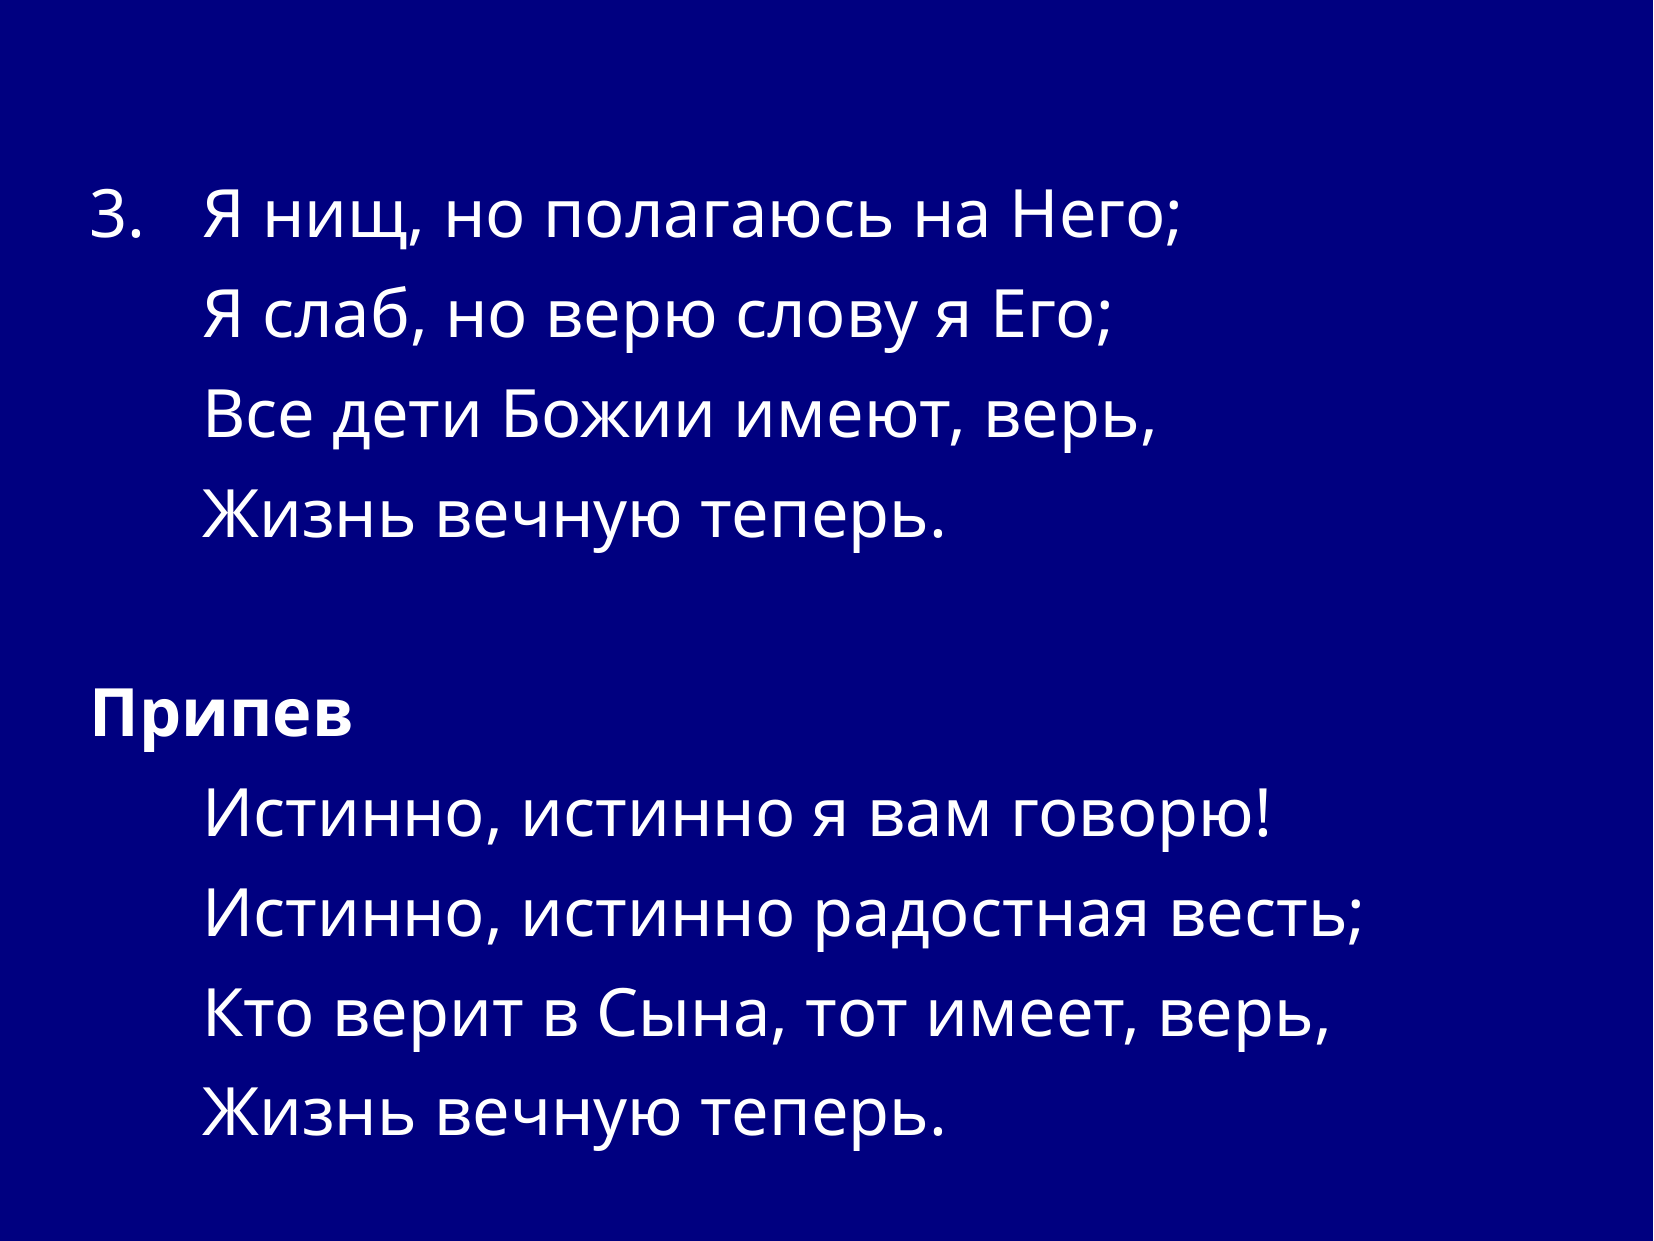

3.	Я нищ, но полагаюсь на Него;
	Я слаб, но верю слову я Его;
	Все дети Божии имеют, верь,
	Жизнь вечную теперь.
Припев
	Истинно, истинно я вам говорю!
	Истинно, истинно радостная весть;
	Кто верит в Сына, тот имеет, верь,
	Жизнь вечную теперь.